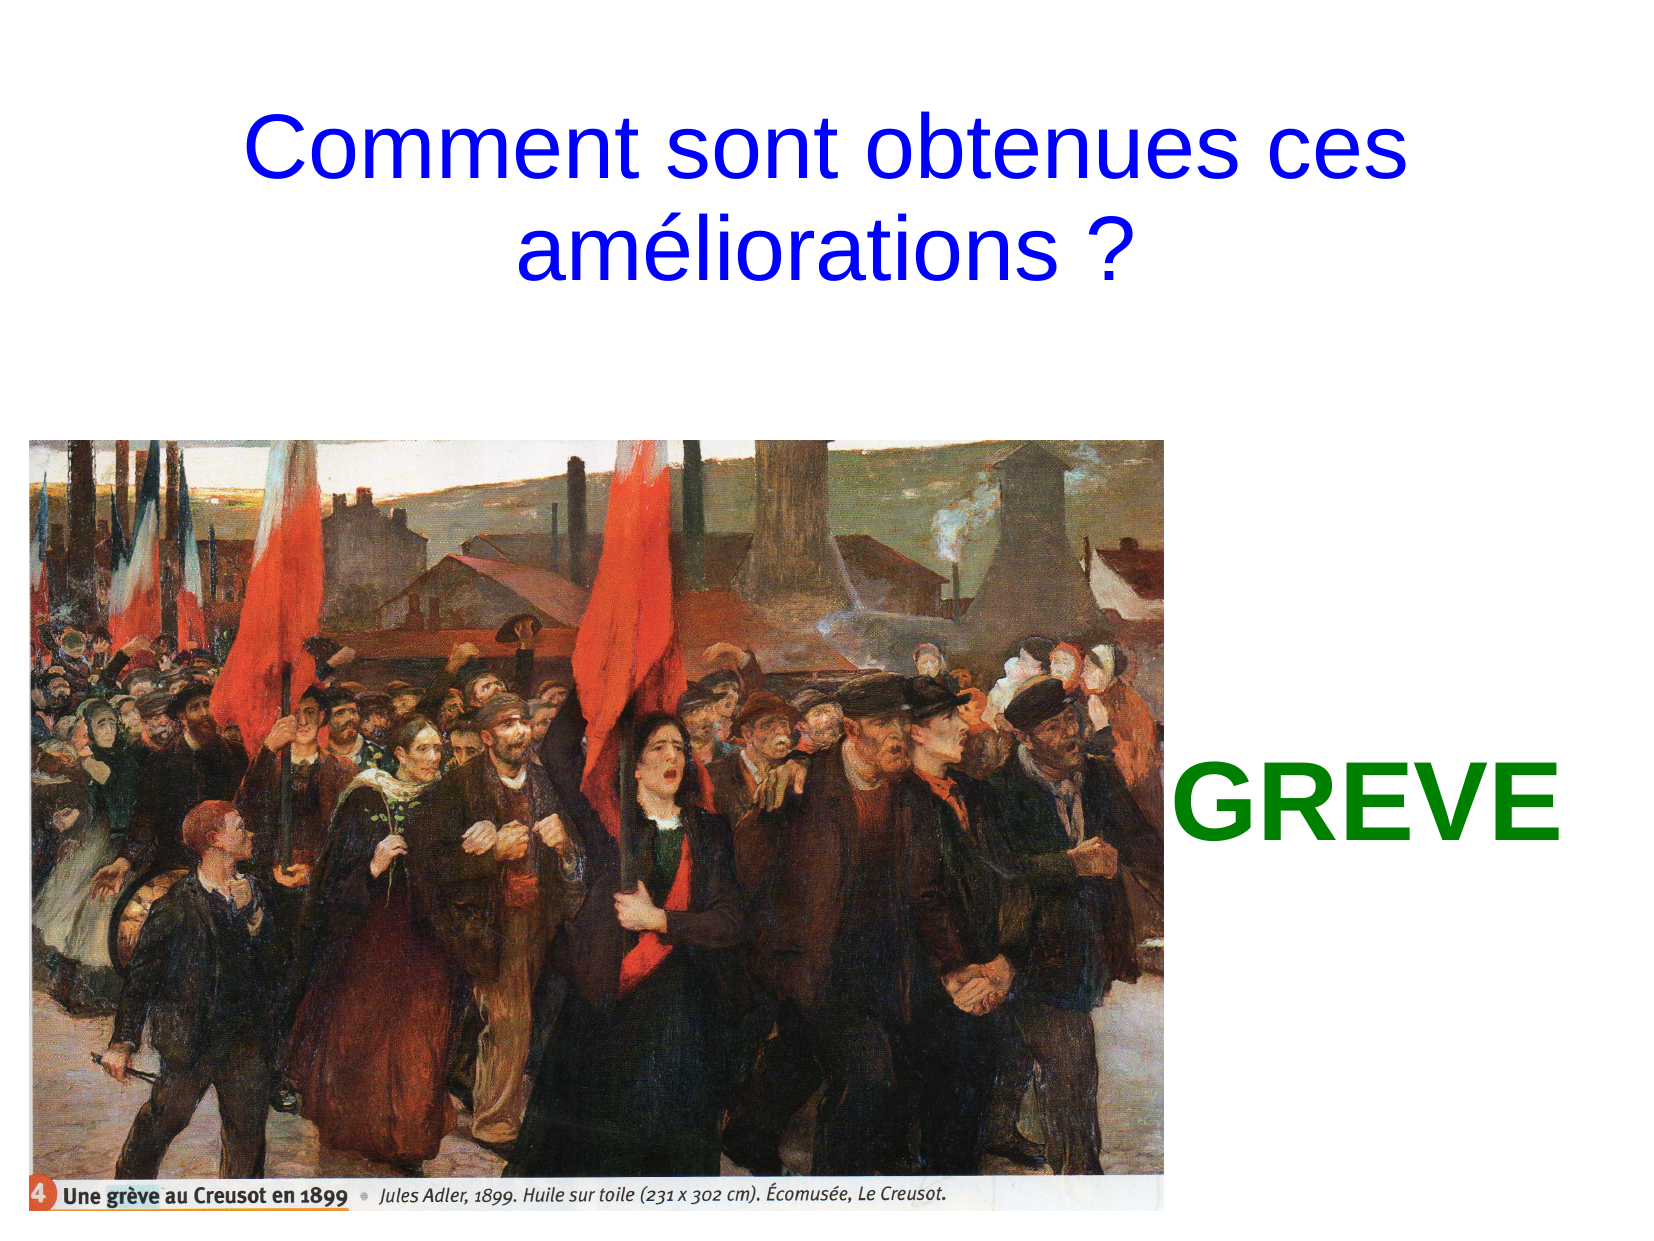

# Comment sont obtenues ces améliorations ?
GREVE